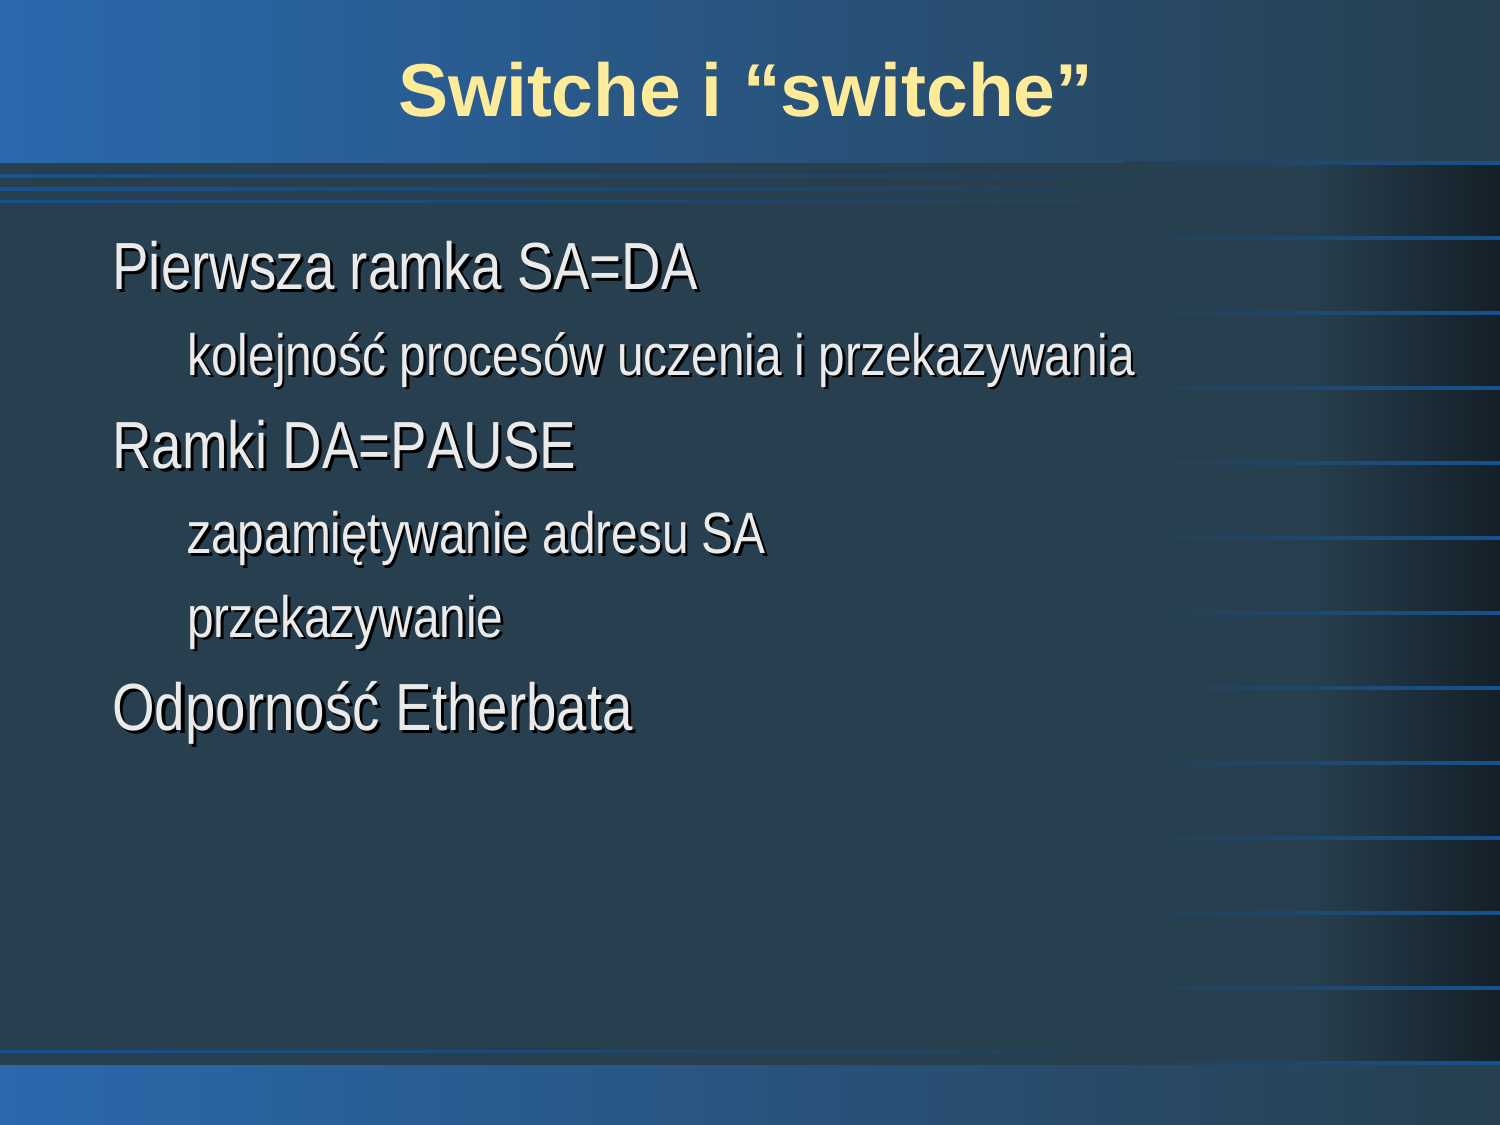

# Switche i “switche”
Pierwsza ramka SA=DA
kolejność procesów uczenia i przekazywania
Ramki DA=PAUSE
zapamiętywanie adresu SA
przekazywanie
Odporność Etherbata